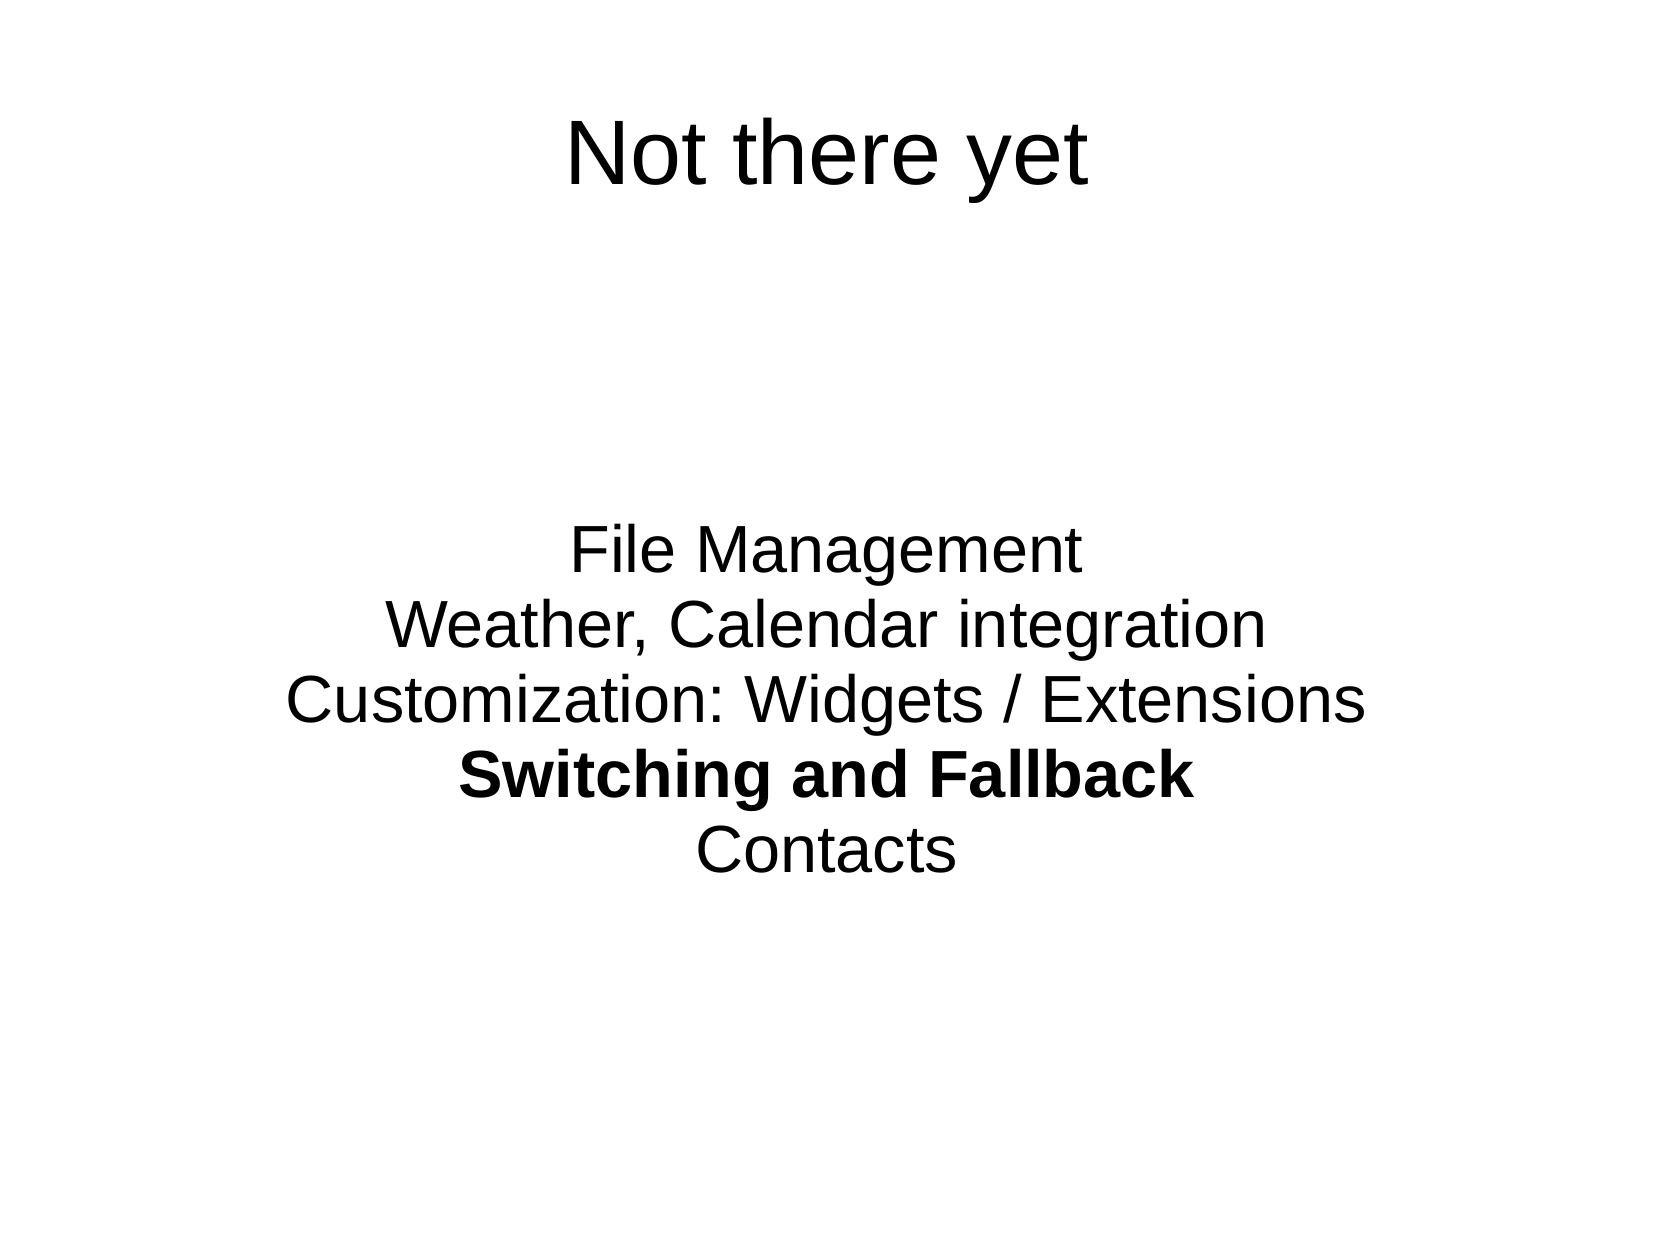

Not there yet
# File Management
Weather, Calendar integration
Customization: Widgets / Extensions
Switching and Fallback
Contacts